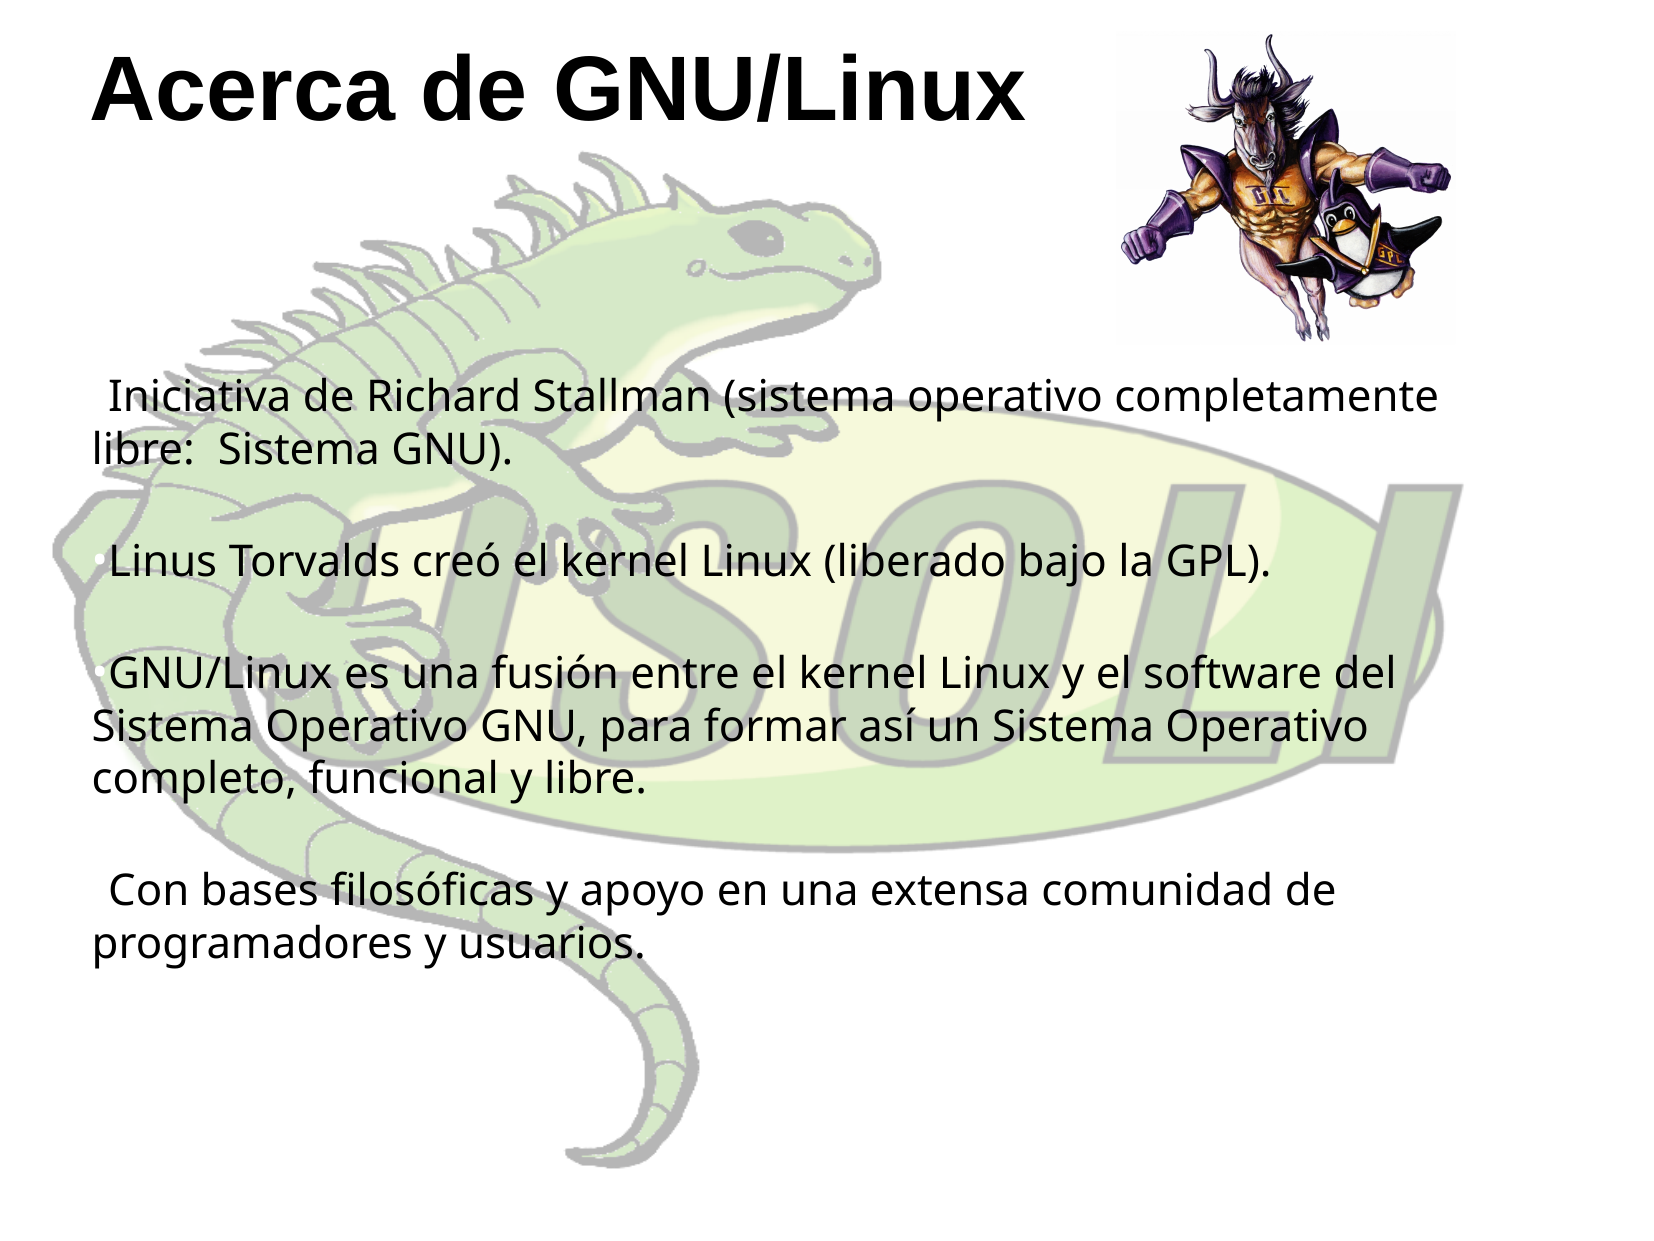

# Acerca de GNU/Linux
Iniciativa de Richard Stallman (sistema operativo completamente libre: Sistema GNU).
Linus Torvalds creó el kernel Linux (liberado bajo la GPL).
GNU/Linux es una fusión entre el kernel Linux y el software del Sistema Operativo GNU, para formar así un Sistema Operativo completo, funcional y libre.
Con bases filosóficas y apoyo en una extensa comunidad de programadores y usuarios.